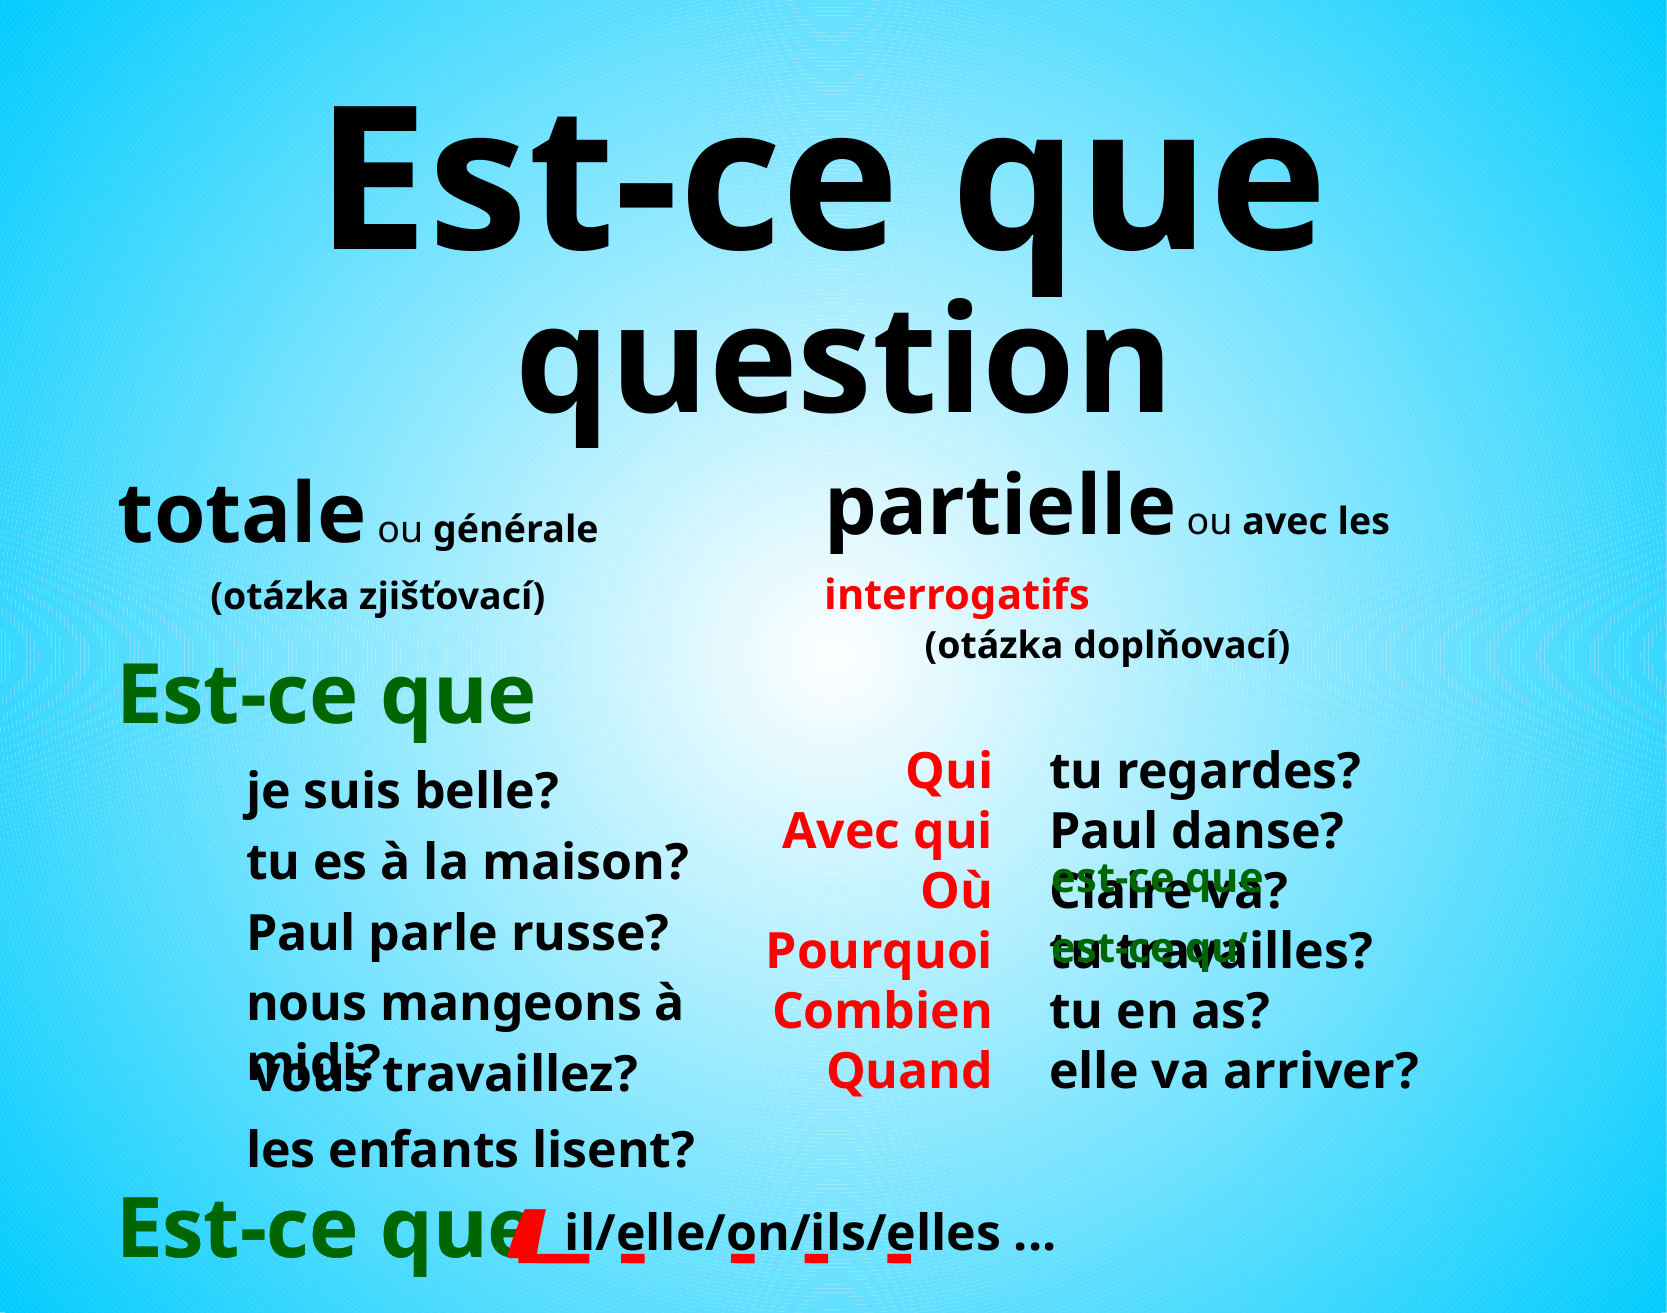

Est-ce que
question
totale ou générale
(otázka zjišťovací)
partielle ou avec les interrogatifs
(otázka doplňovací)
Est-ce que
Qui
Avec qui
Où
Pourquoi
Combien
Quand
tu regardes?
Paul danse?
Claire va?
tu travailles?
tu en as?
elle va arriver?
je suis belle?
tu es à la maison?
est-ce que
est-ce qu‘
Paul parle russe?
nous mangeons à midi?
vous travaillez?
les enfants lisent?
‘
Est-ce qu
Est-ce que
il/elle/on/ils/elles ...